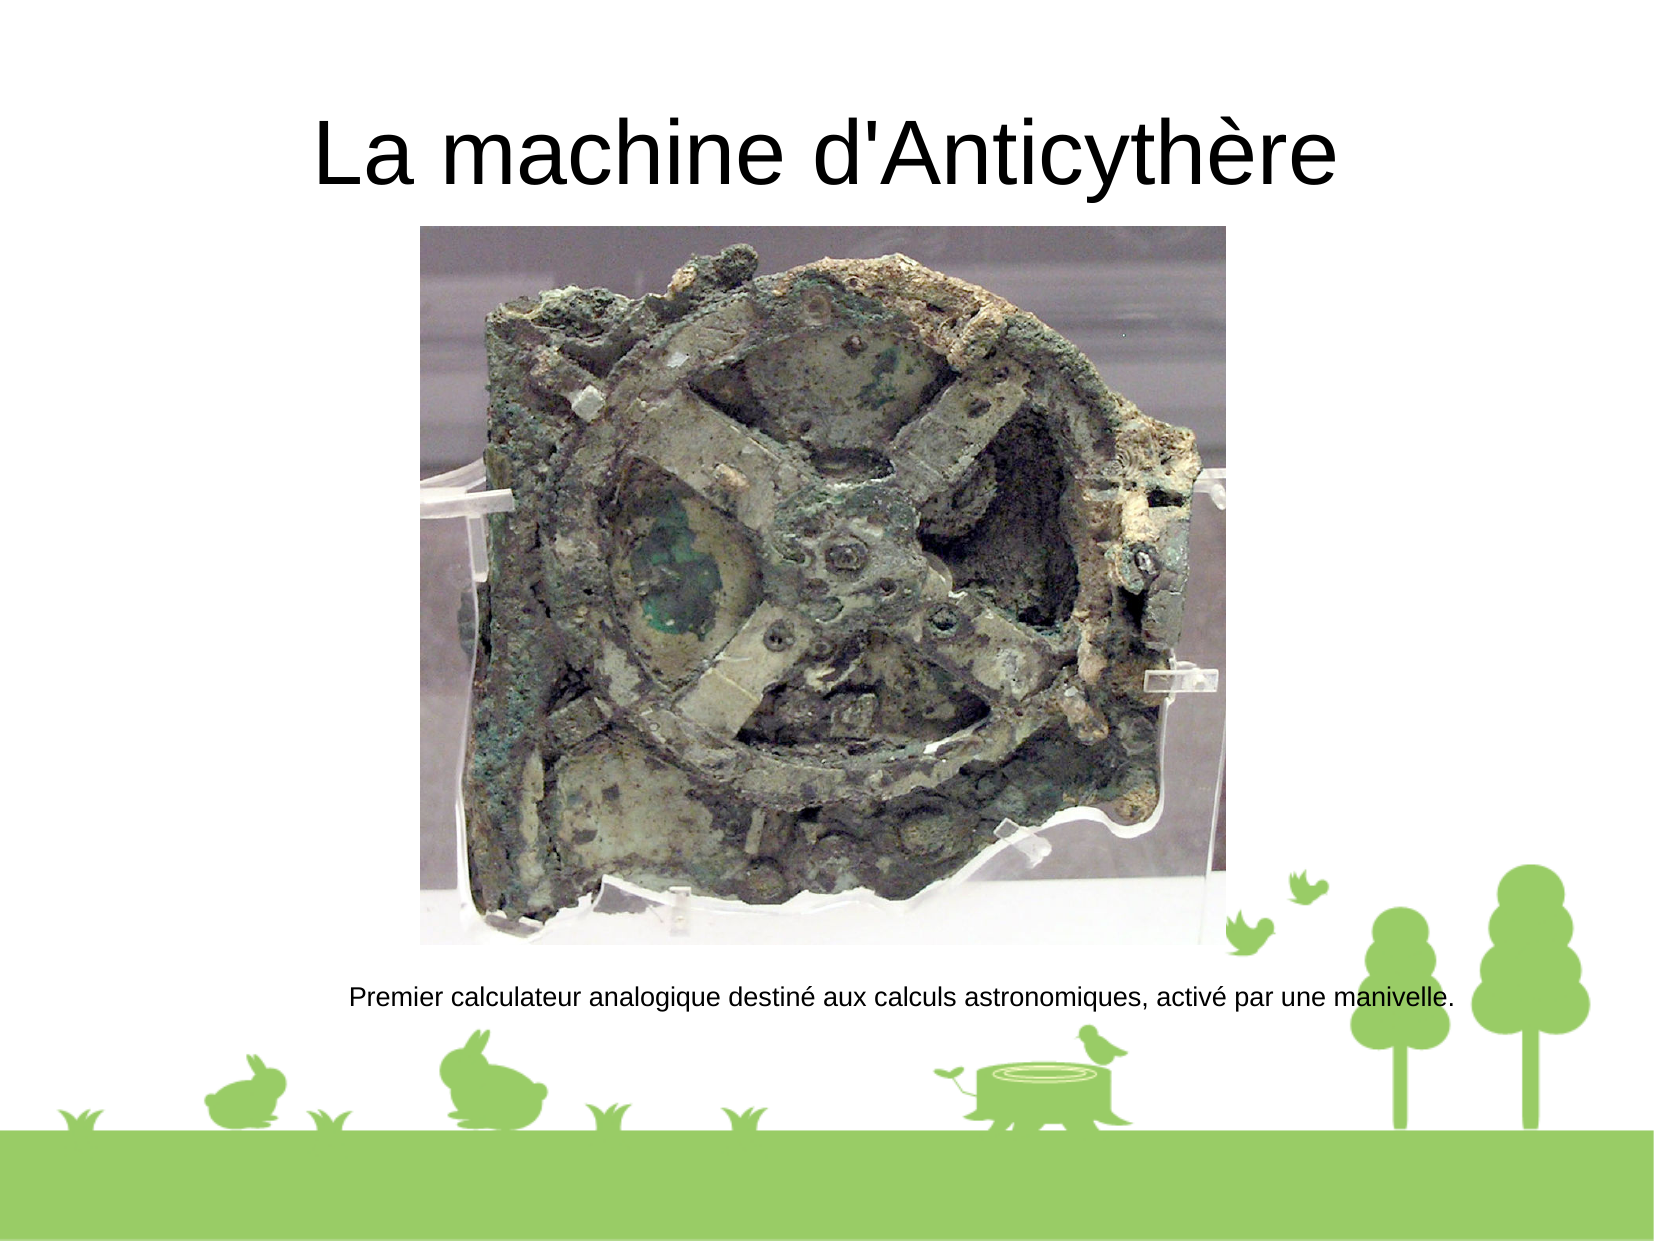

# La machine d'Anticythère
Premier calculateur analogique destiné aux calculs astronomiques, activé par une manivelle.